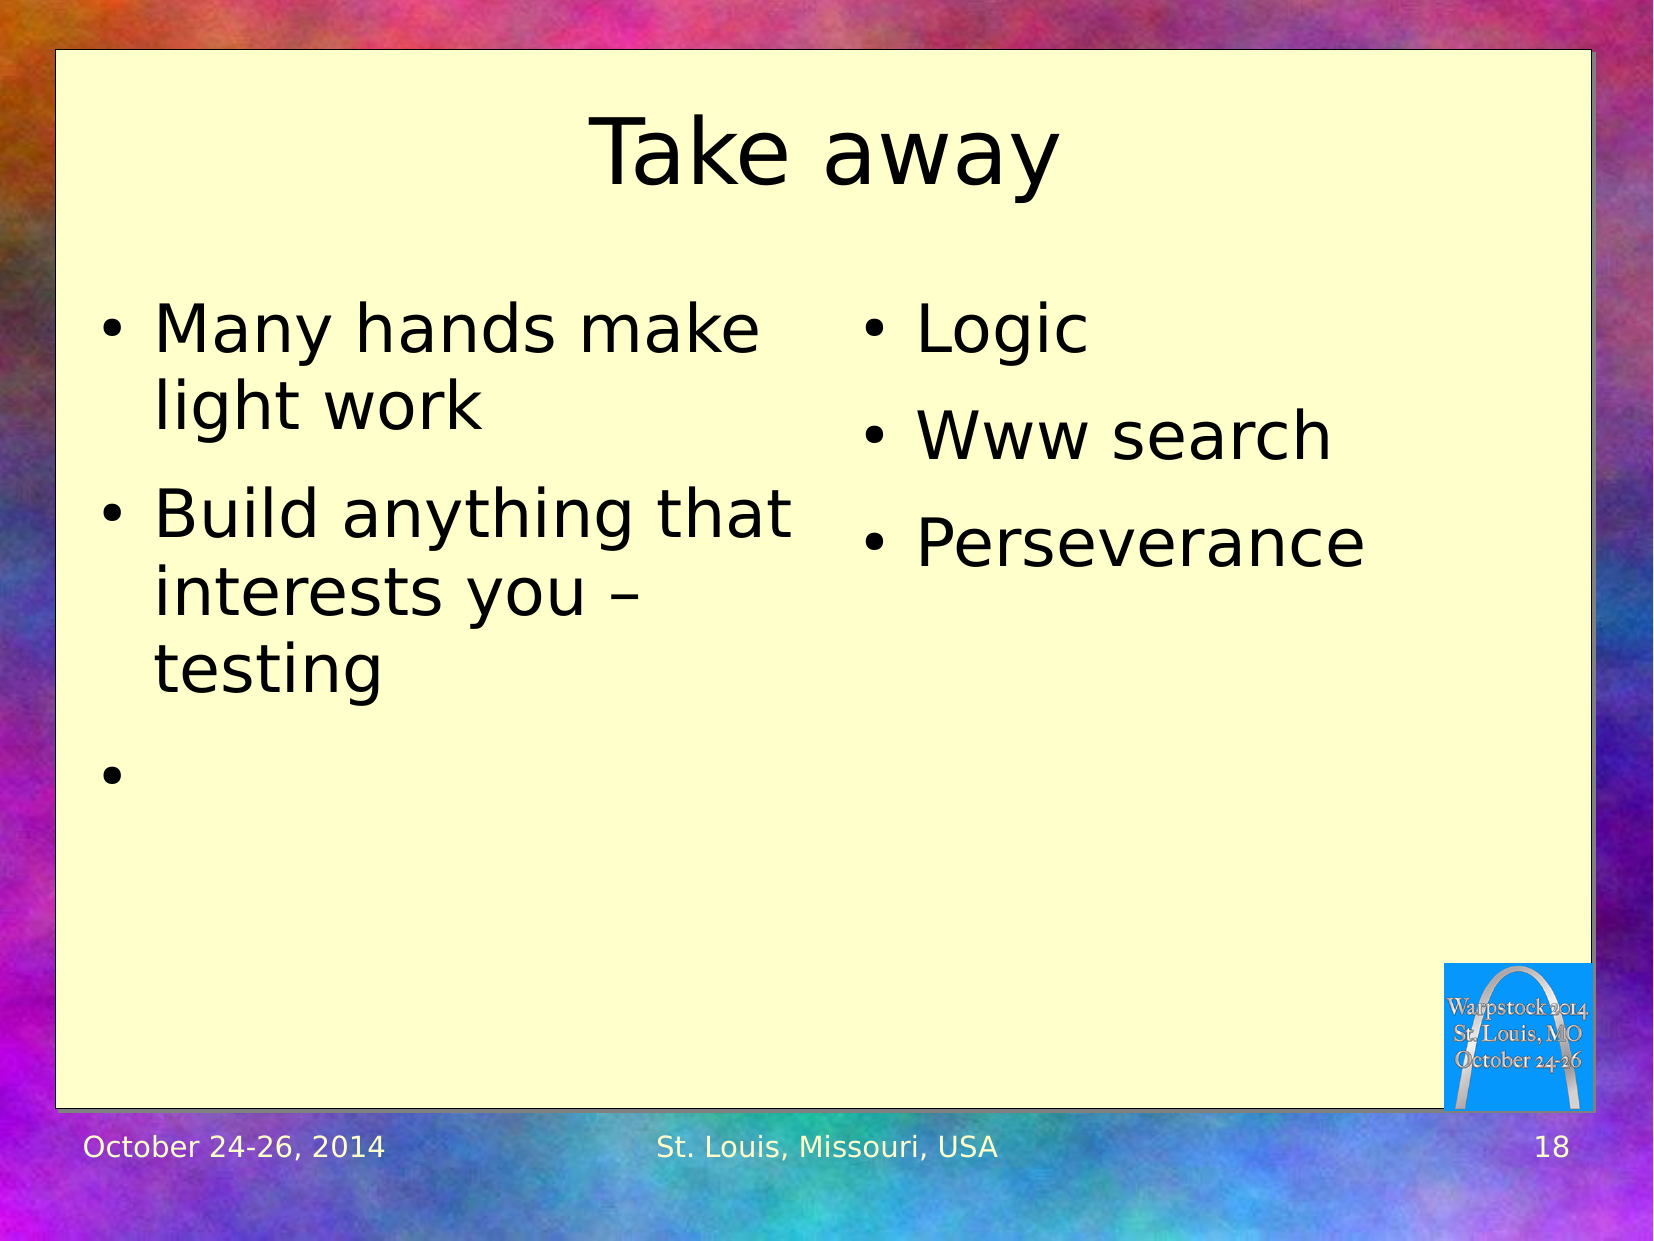

# Take away
Many hands make light work
Build anything that interests you – testing
Logic
Www search
Perseverance
October 24-26, 2014
St. Louis, Missouri, USA
18